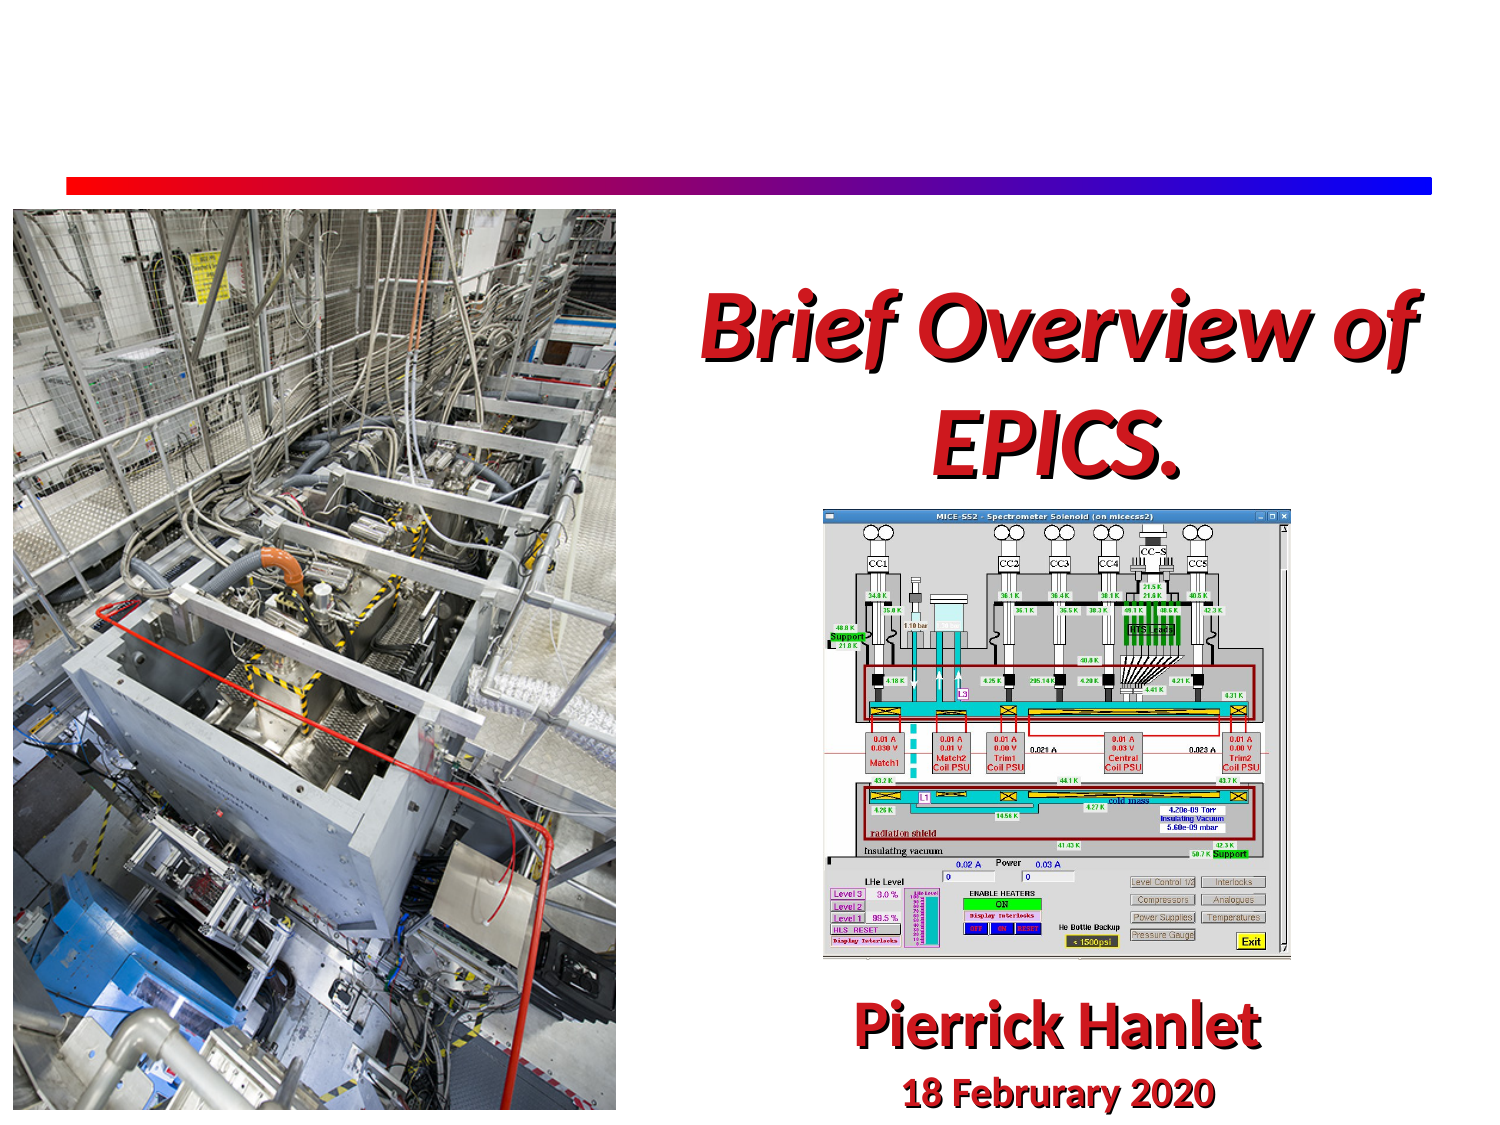

# Brief Overview of EPICS.
Pierrick Hanlet
18 Februrary 2020